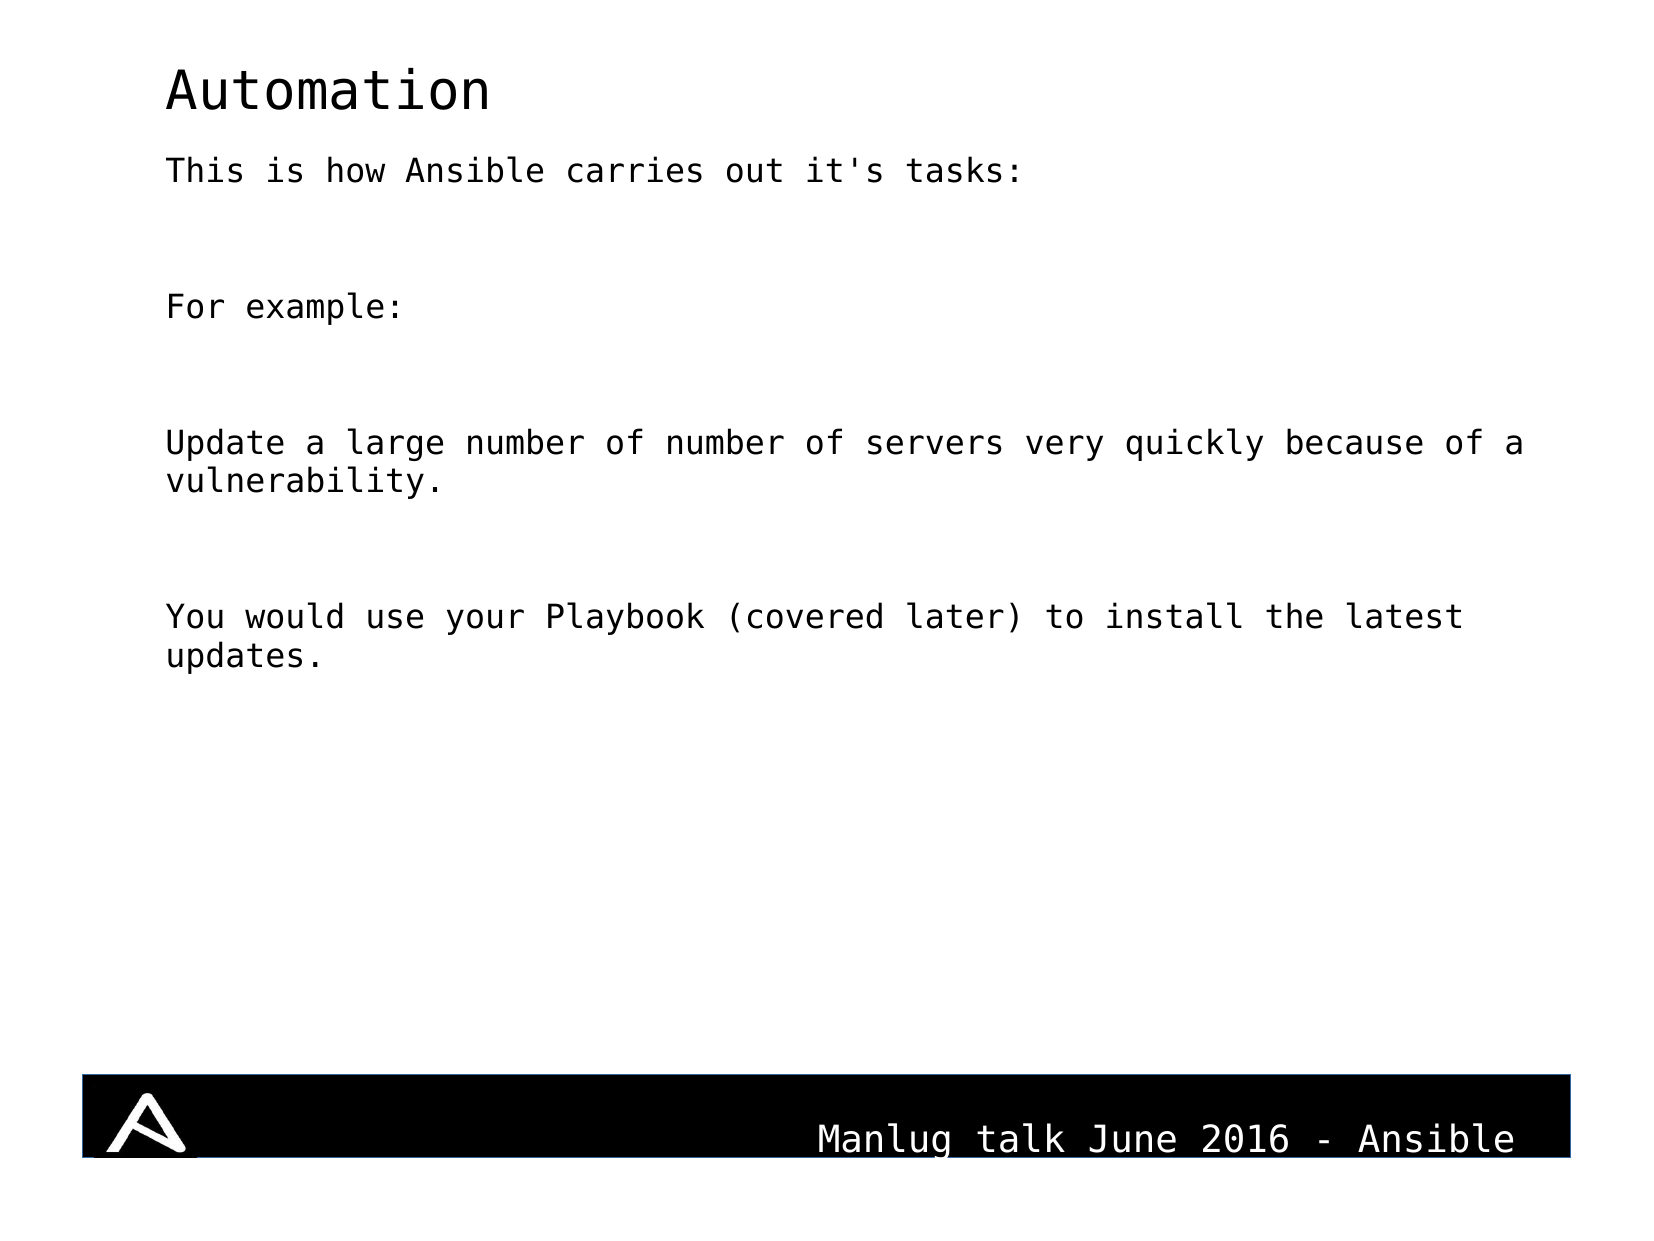

#
Automation
This is how Ansible carries out it's tasks:
For example:
Update a large number of number of servers very quickly because of a vulnerability.
You would use your Playbook (covered later) to install the latest updates.
Manlug talk June 2016 - Ansible